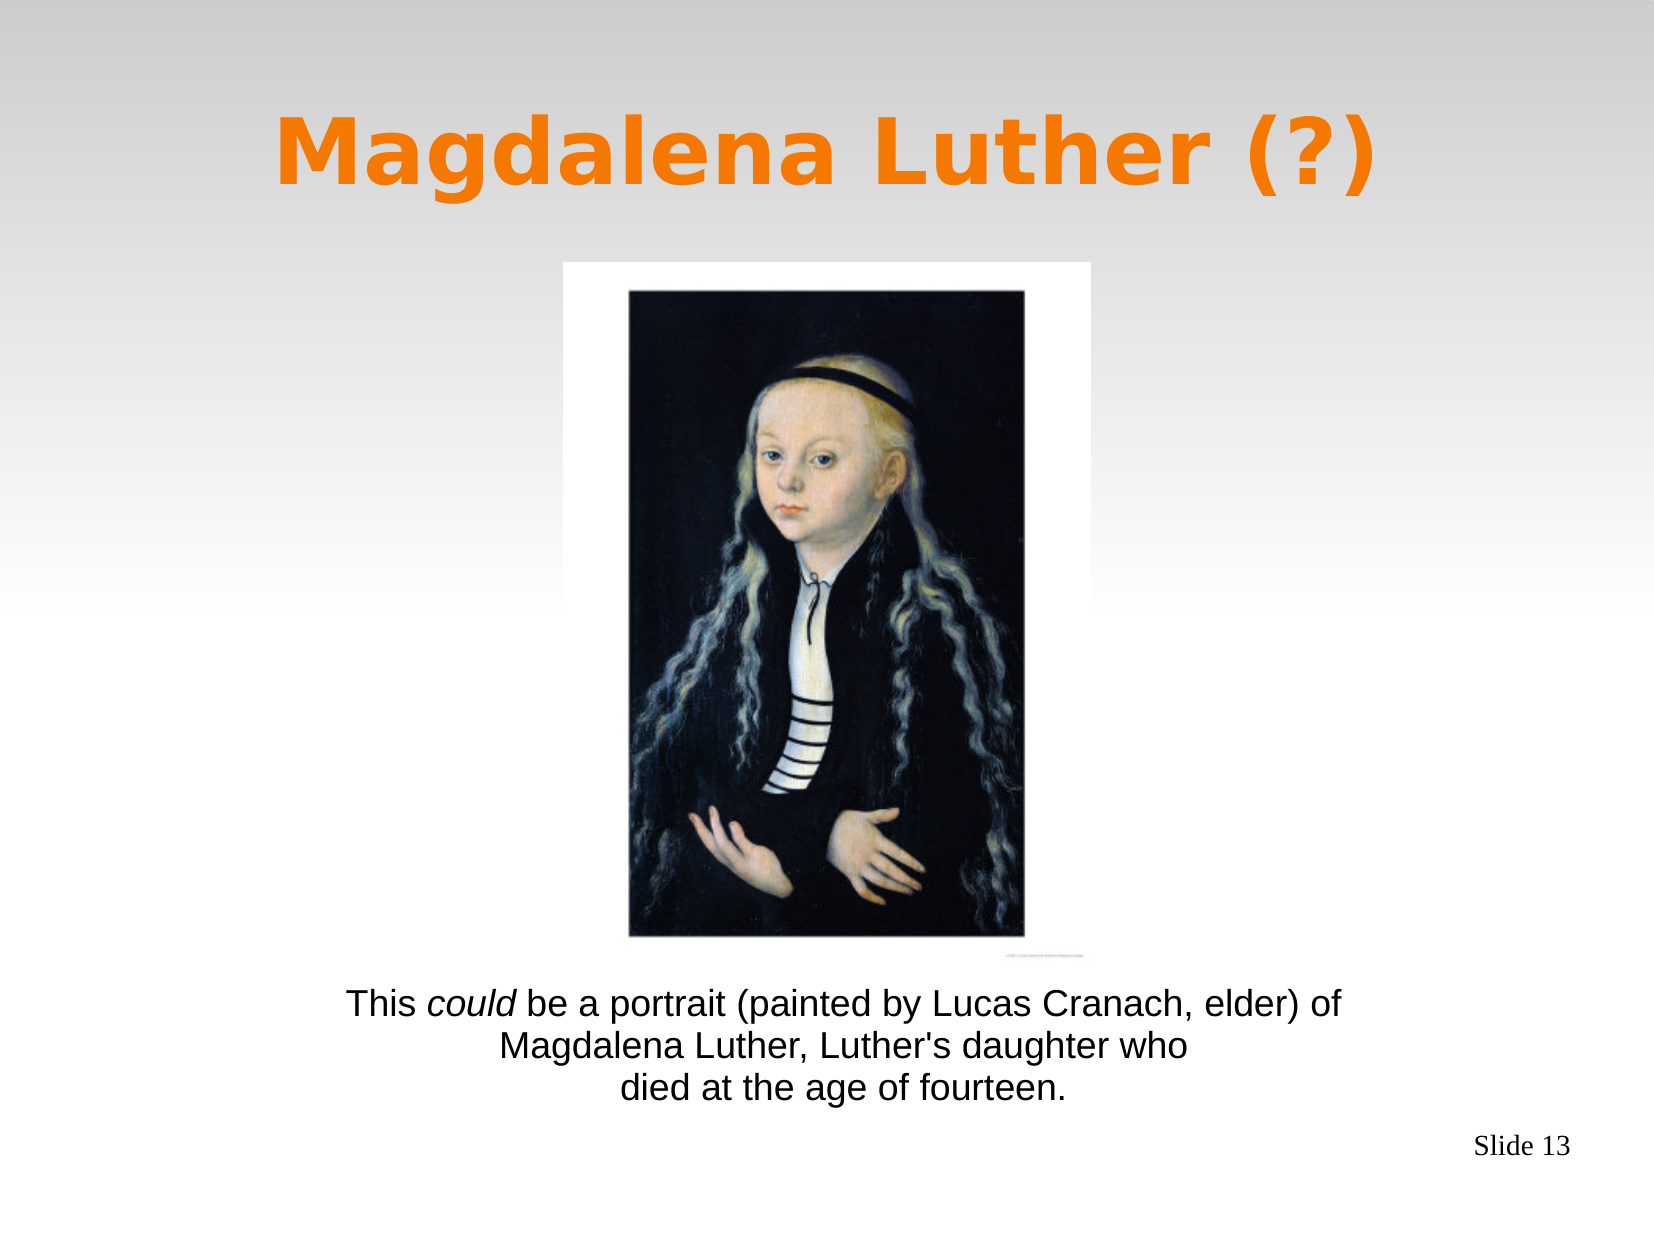

# Magdalena Luther (?)
This could be a portrait (painted by Lucas Cranach, elder) of Magdalena Luther, Luther's daughter who
died at the age of fourteen.
13